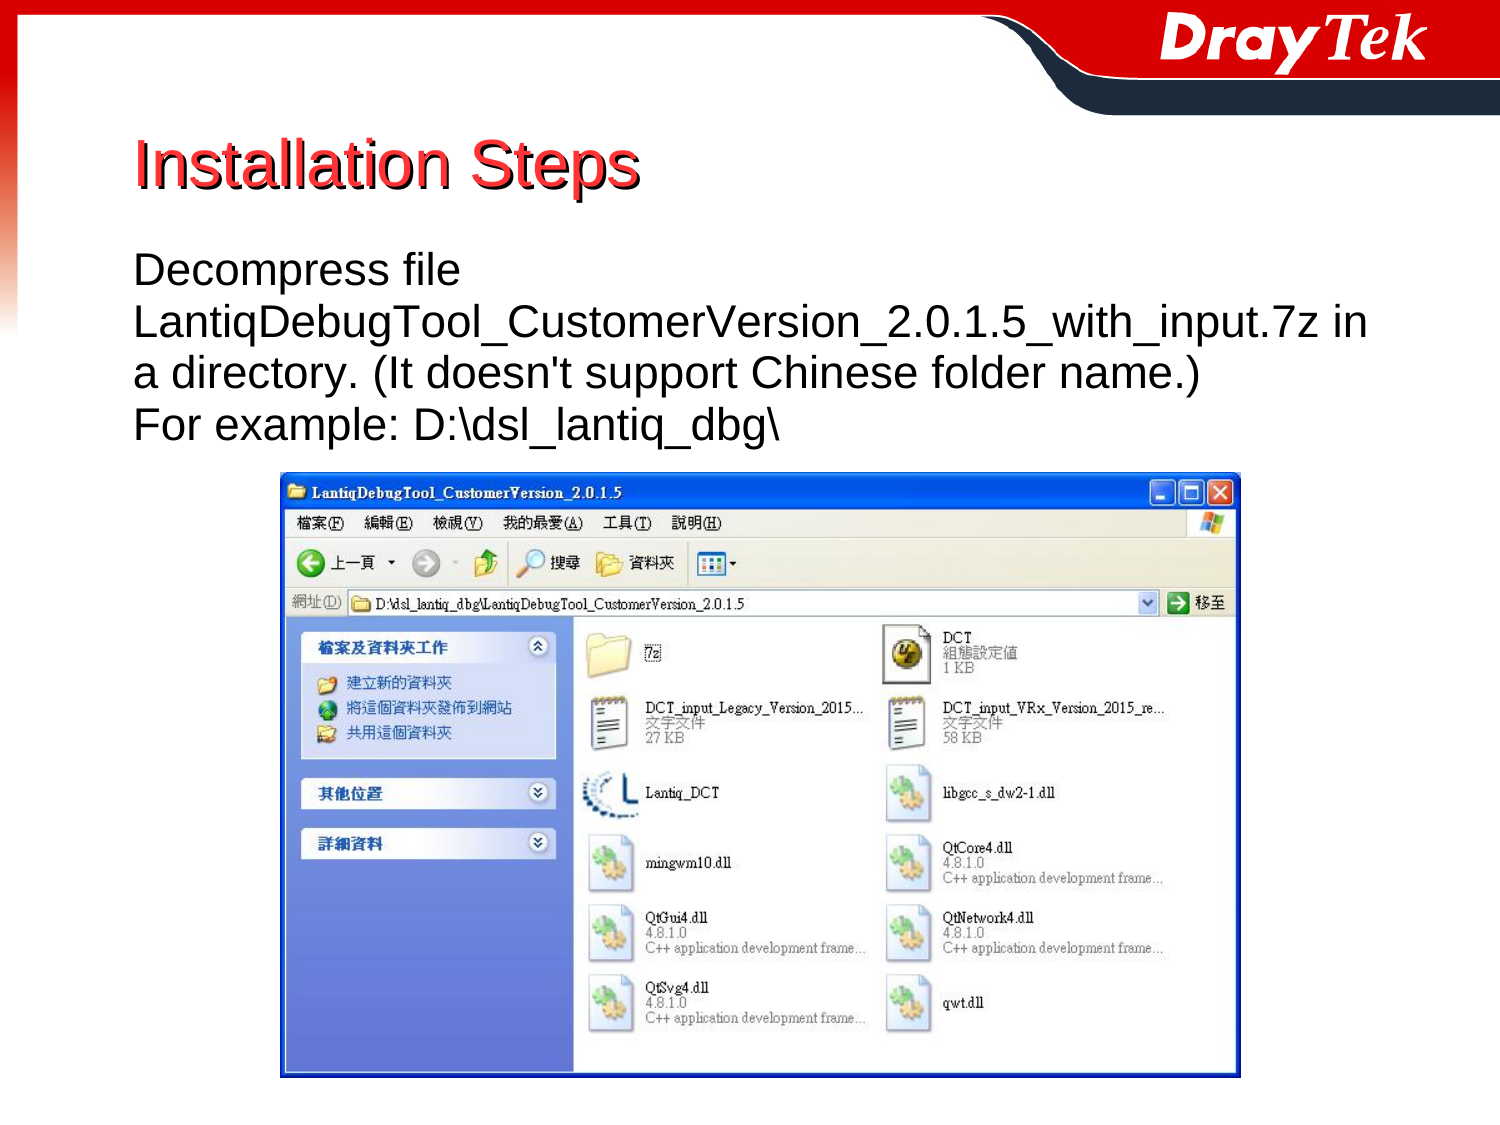

Installation Steps
Decompress file LantiqDebugTool_CustomerVersion_2.0.1.5_with_input.7z in a directory. (It doesn't support Chinese folder name.)
For example: D:\dsl_lantiq_dbg\